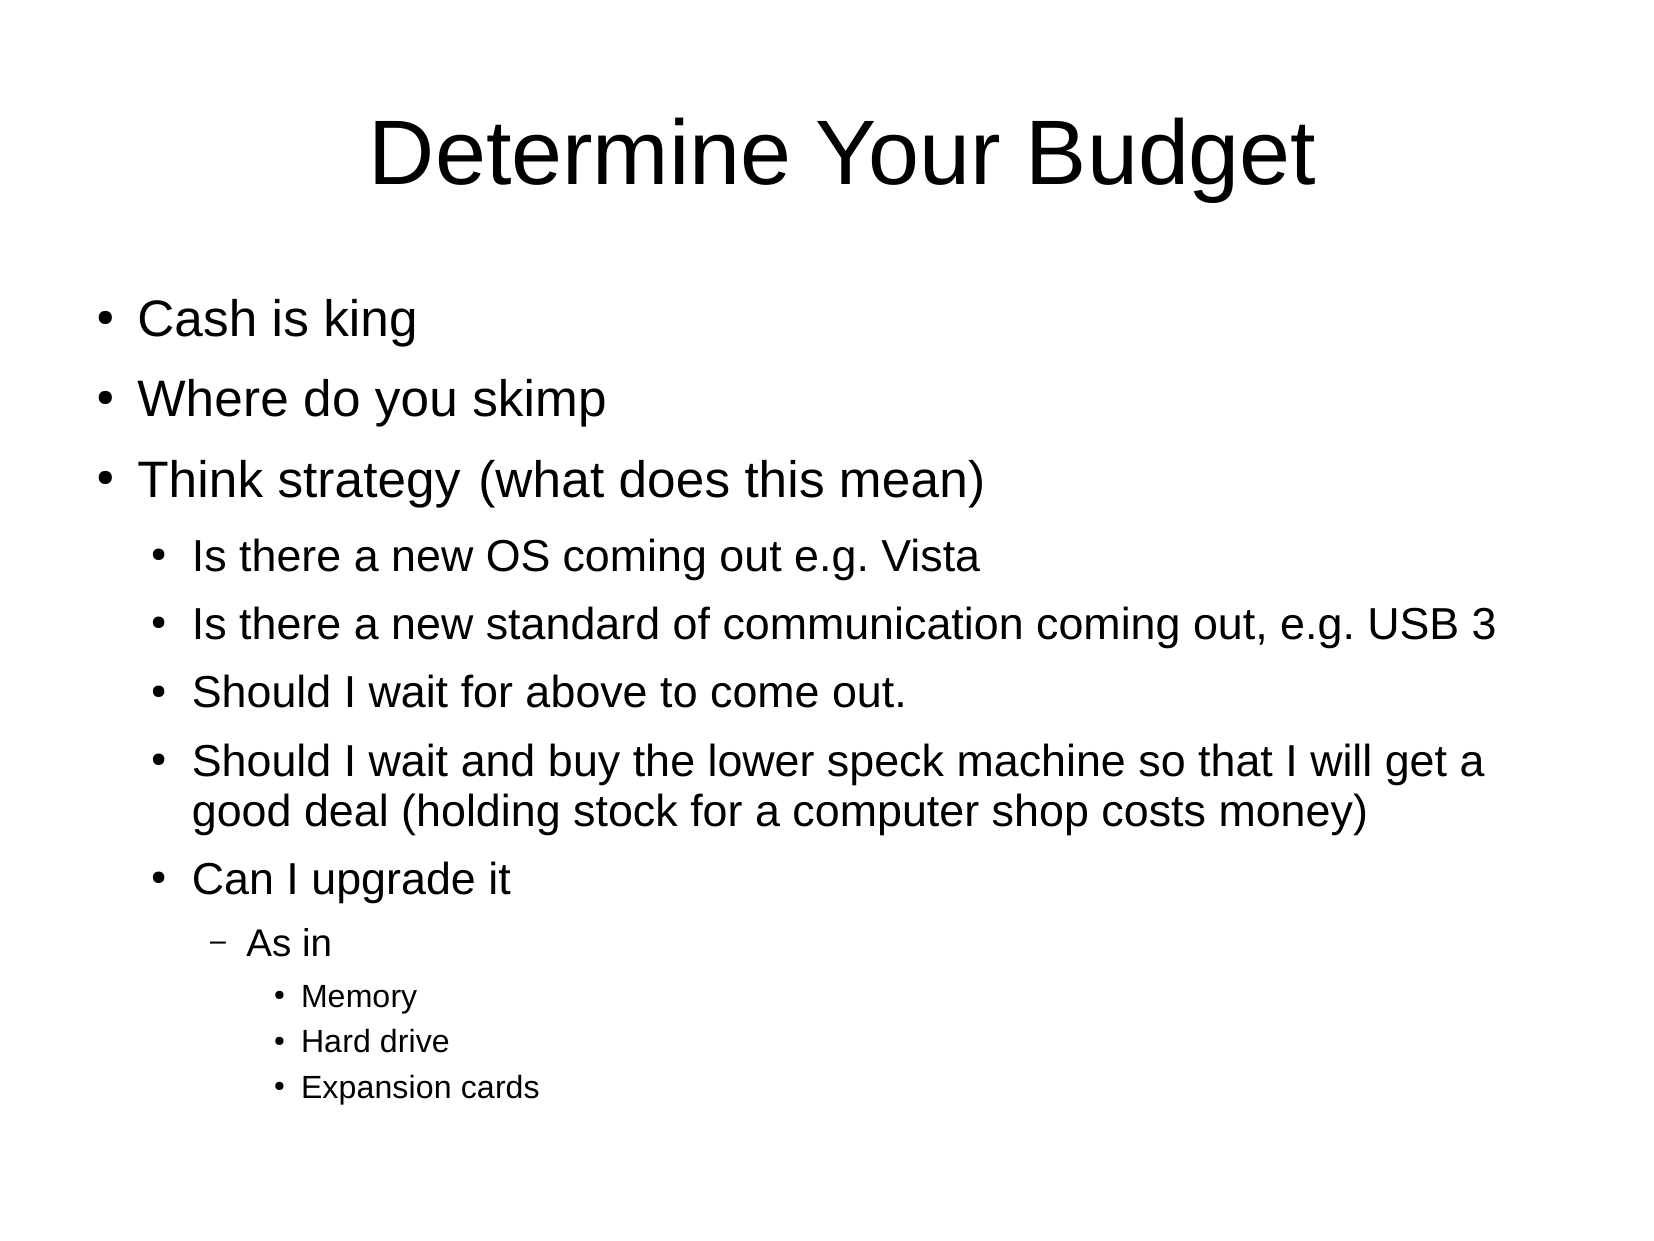

# Determine Your Budget
Cash is king
Where do you skimp
Think strategy 	(what does this mean)
Is there a new OS coming out e.g. Vista
Is there a new standard of communication coming out, e.g. USB 3
Should I wait for above to come out.
Should I wait and buy the lower speck machine so that I will get a good deal (holding stock for a computer shop costs money)
Can I upgrade it
As in
Memory
Hard drive
Expansion cards